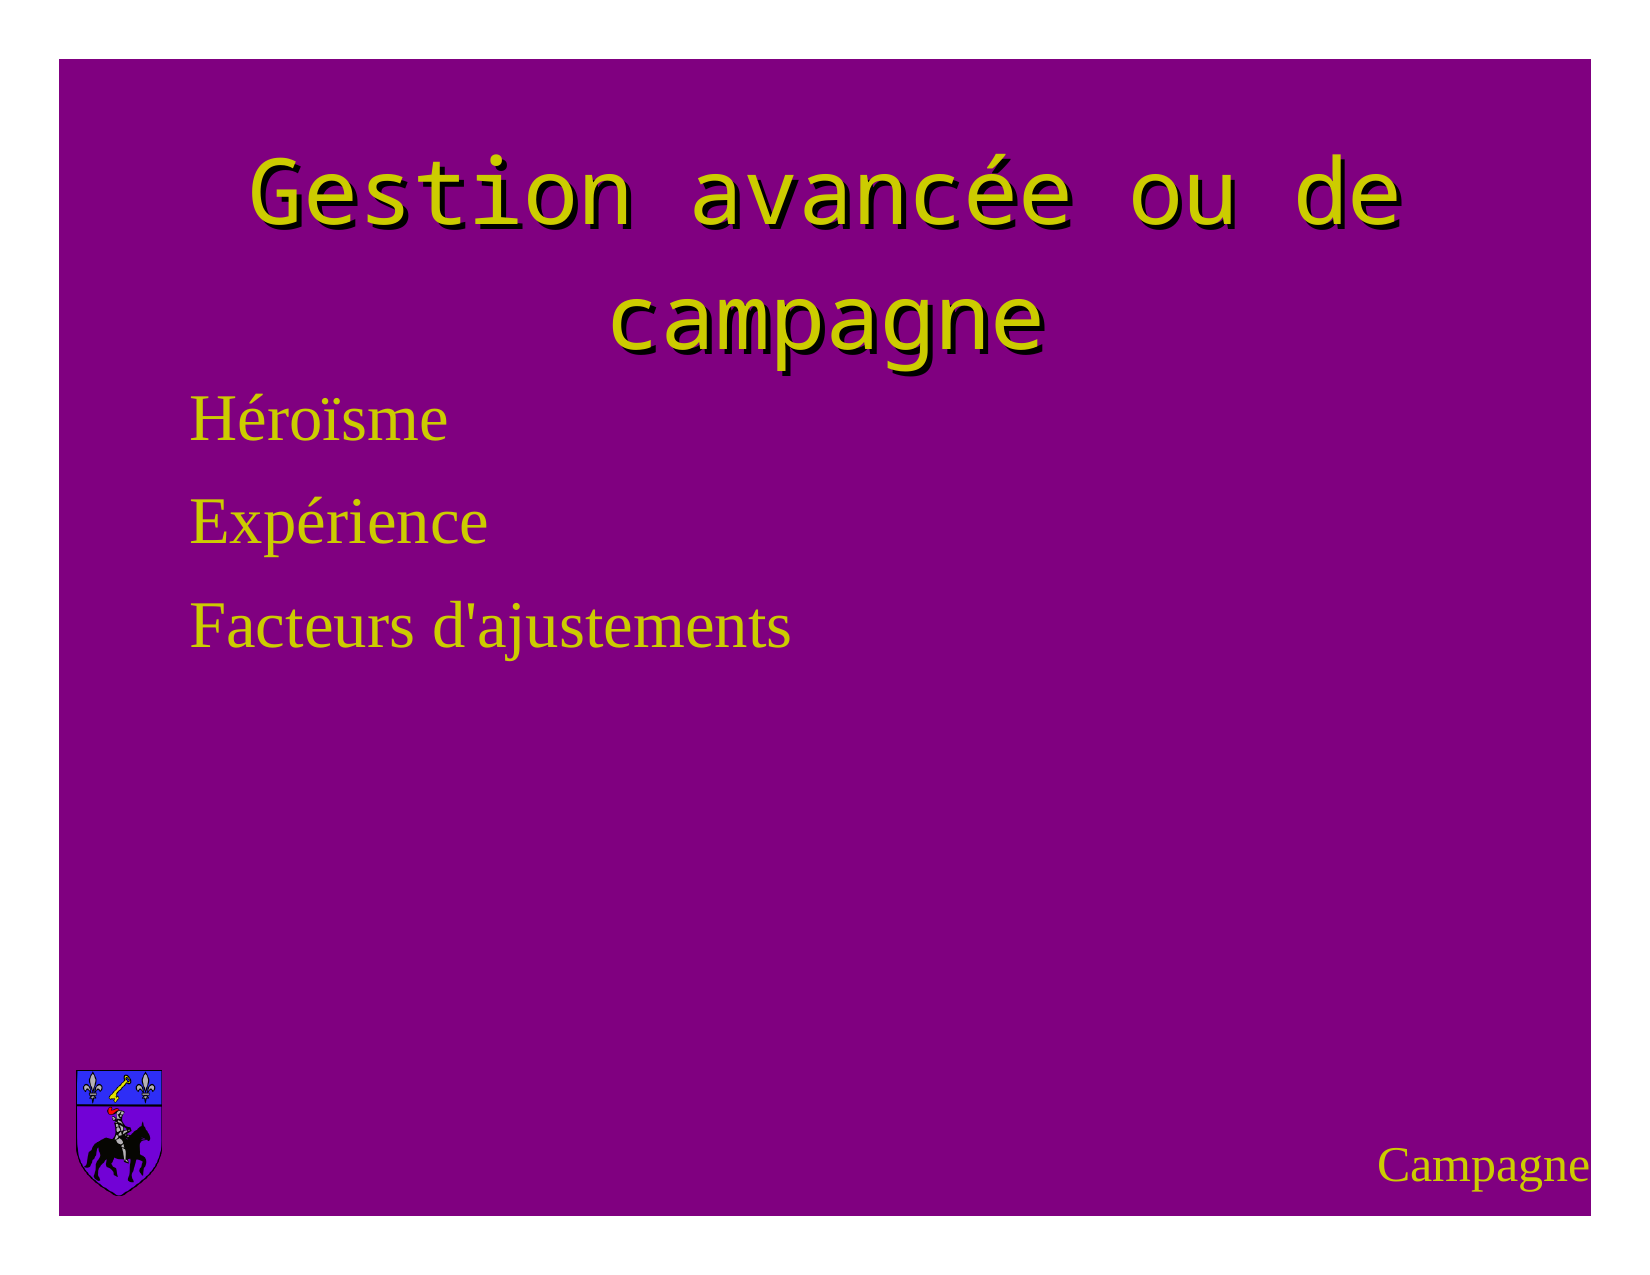

# Gestion avancée ou de campagne
Héroïsme
Expérience
Facteurs d'ajustements
Campagne